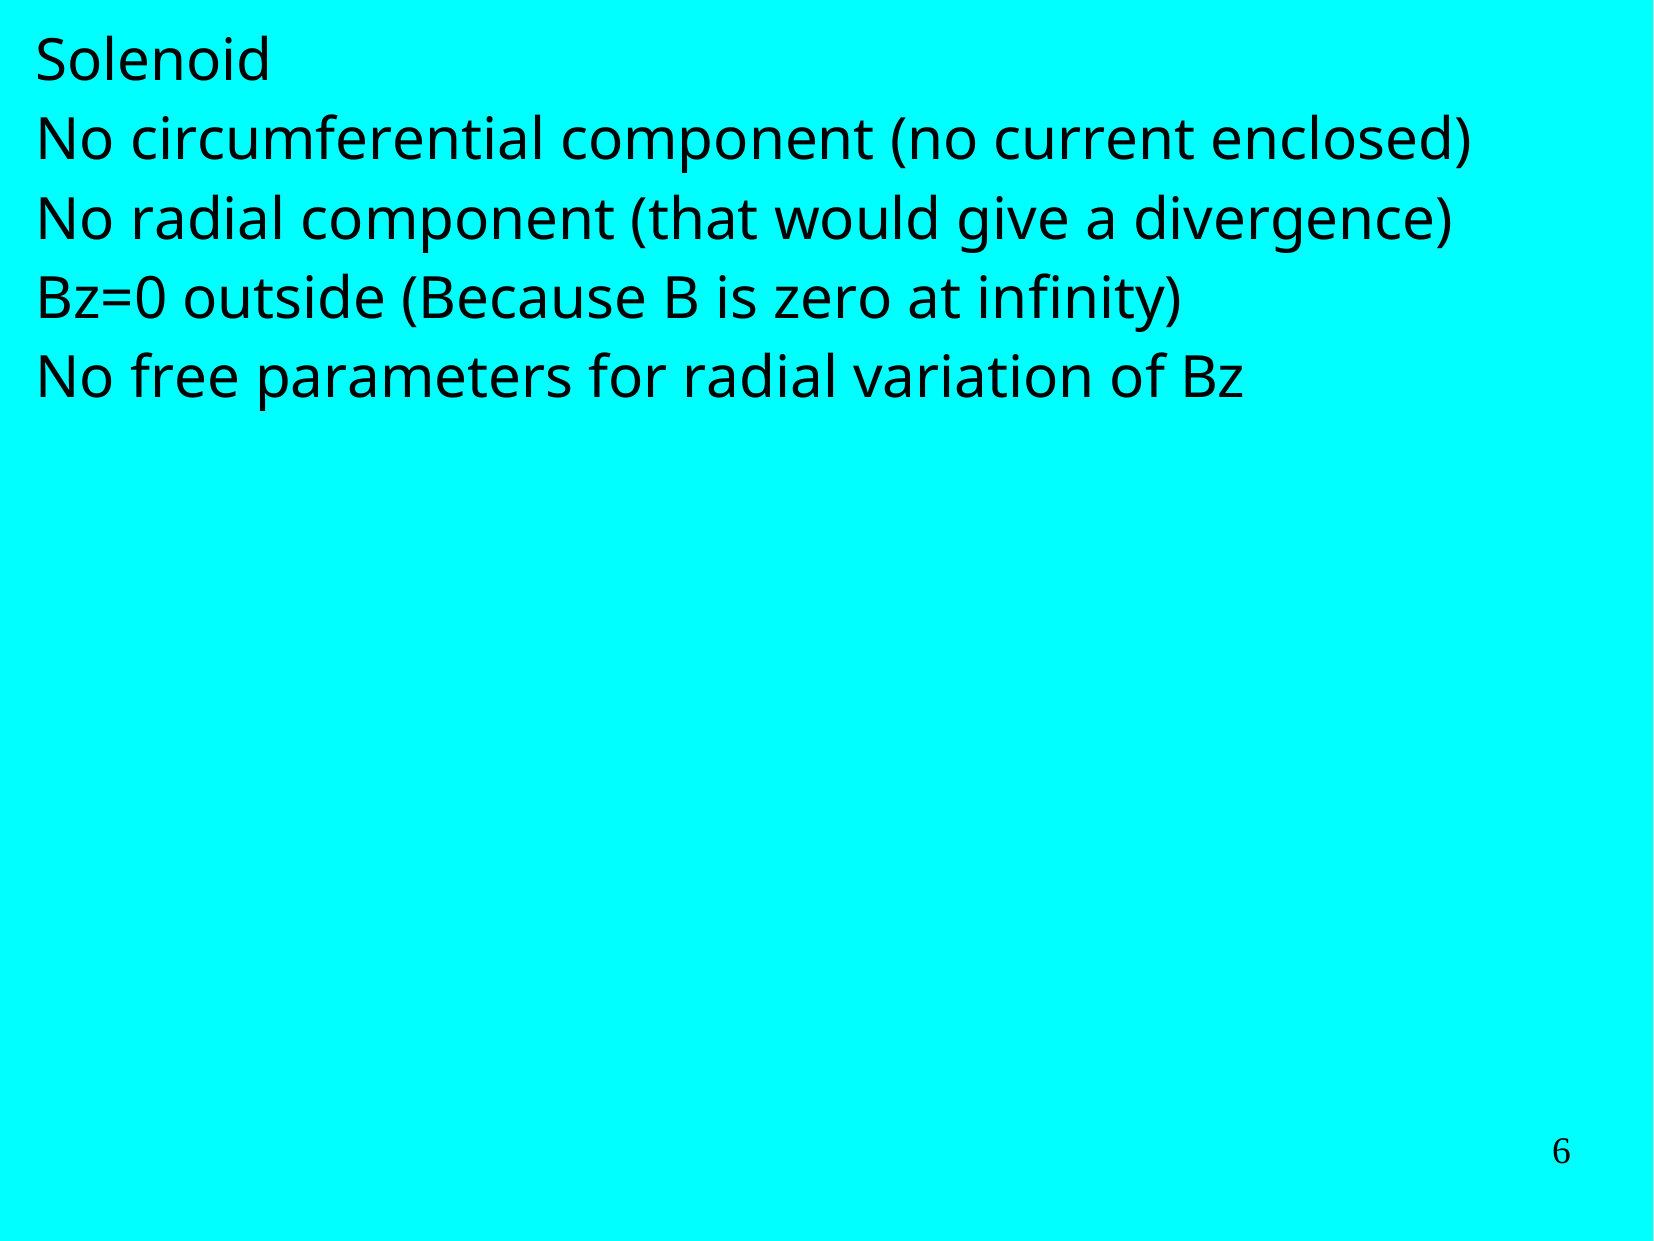

Solenoid
No circumferential component (no current enclosed)
No radial component (that would give a divergence)
Bz=0 outside (Because B is zero at infinity)
No free parameters for radial variation of Bz
6